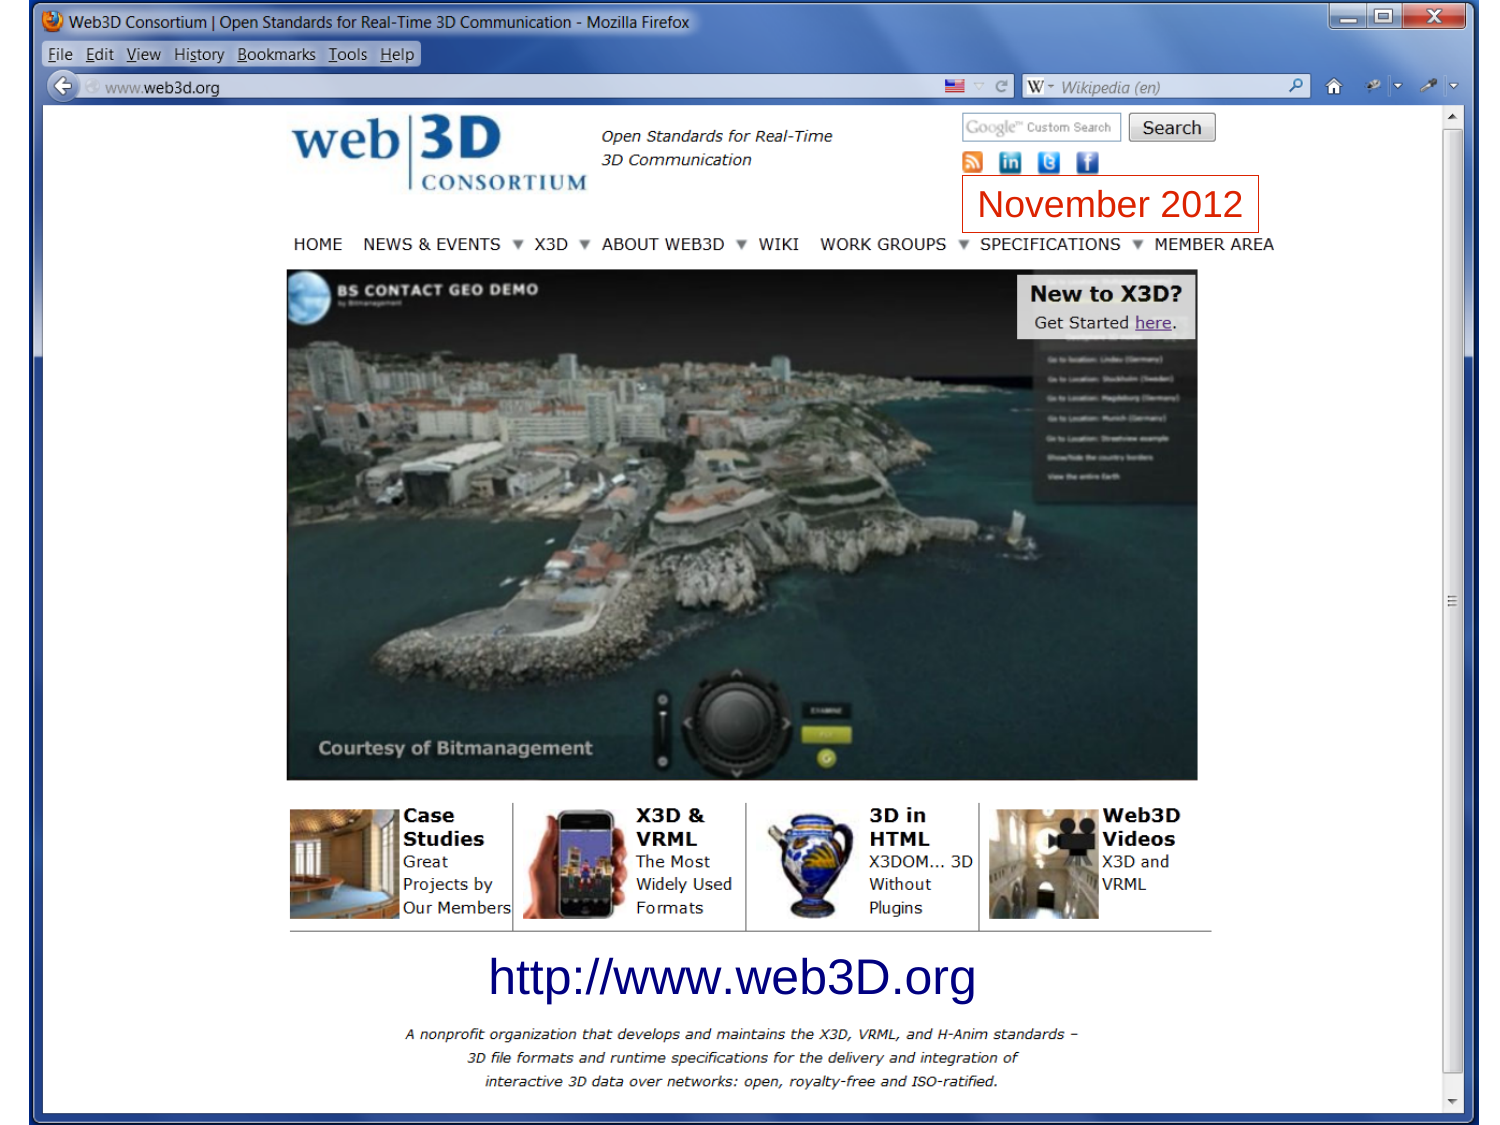

# www.web3D.org November 2012
November 2012
http://www.web3D.org